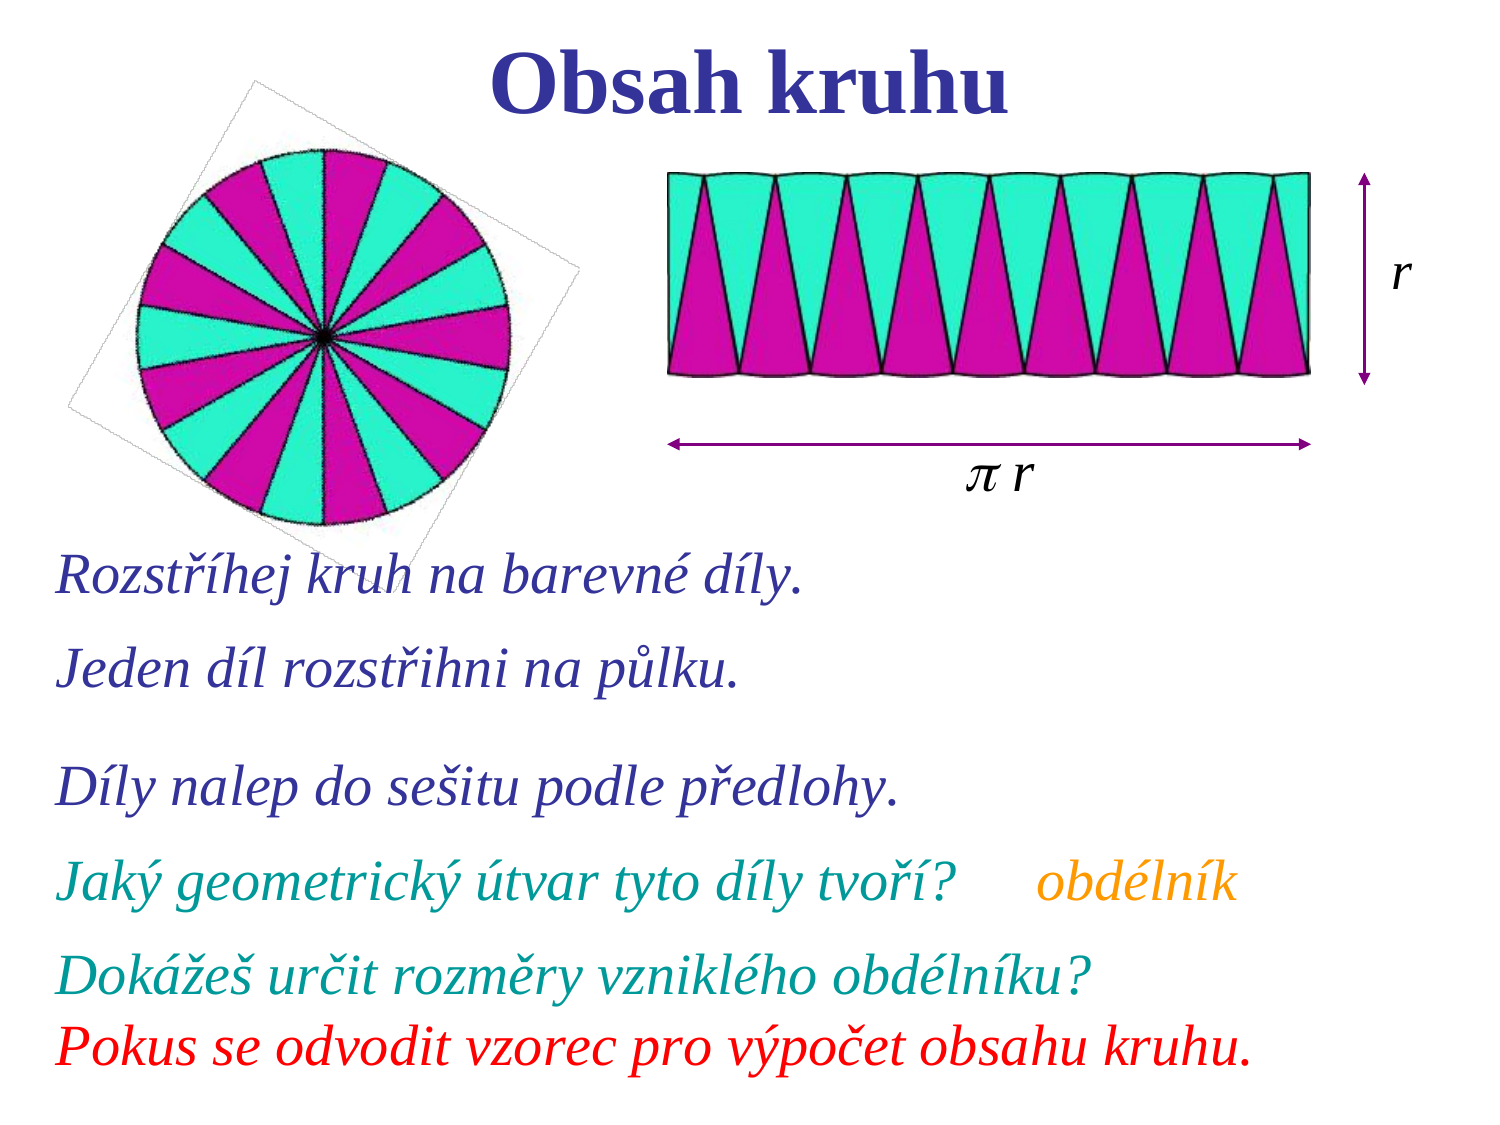

Obsah kruhu
Rozstříhej kruh na barevné díly.
Jeden díl rozstřihni na půlku.
Díly nalep do sešitu podle předlohy.
Jaký geometrický útvar tyto díly tvoří?
obdélník
Dokážeš určit rozměry vzniklého obdélníku?
Pokus se odvodit vzorec pro výpočet obsahu kruhu.